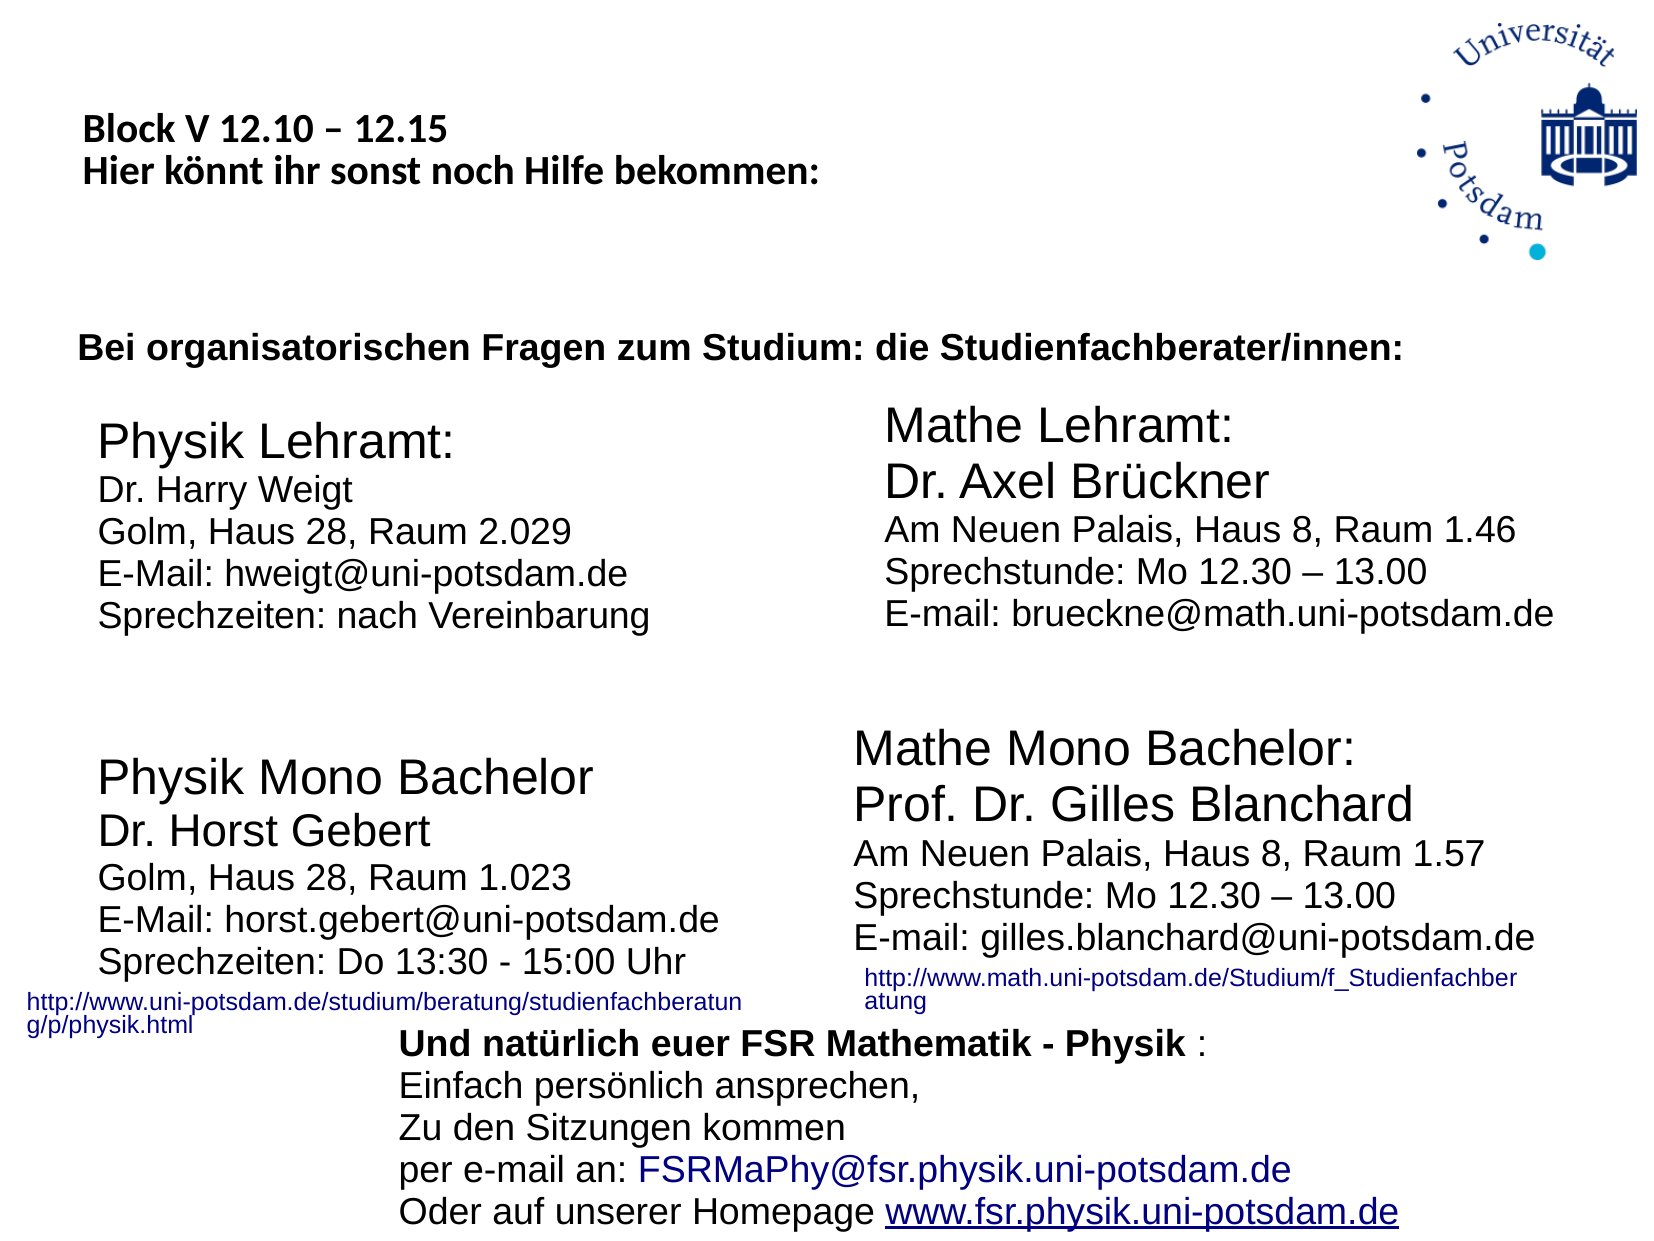

# Block V 12.10 – 12.15 Hier könnt ihr sonst noch Hilfe bekommen:
Bei organisatorischen Fragen zum Studium: die Studienfachberater/innen:
Mathe Lehramt:
Dr. Axel Brückner
Am Neuen Palais, Haus 8, Raum 1.46
Sprechstunde: Mo 12.30 – 13.00
E-mail: brueckne@math.uni-potsdam.de
Physik Lehramt:
Dr. Harry Weigt
Golm, Haus 28, Raum 2.029
E-Mail: hweigt@uni-potsdam.de
Sprechzeiten: nach Vereinbarung
Mathe Mono Bachelor:
Prof. Dr. Gilles Blanchard
Am Neuen Palais, Haus 8, Raum 1.57
Sprechstunde: Mo 12.30 – 13.00
E-mail: gilles.blanchard@uni-potsdam.de
Physik Mono Bachelor
Dr. Horst Gebert
Golm, Haus 28, Raum 1.023
E-Mail: horst.gebert@uni-potsdam.de
Sprechzeiten: Do 13:30 - 15:00 Uhr
http://www.math.uni-potsdam.de/Studium/f_Studienfachberatung
http://www.uni-potsdam.de/studium/beratung/studienfachberatung/p/physik.html
Und natürlich euer FSR Mathematik - Physik :
Einfach persönlich ansprechen,
Zu den Sitzungen kommen
per e-mail an: FSRMaPhy@fsr.physik.uni-potsdam.de
Oder auf unserer Homepage www.fsr.physik.uni-potsdam.de